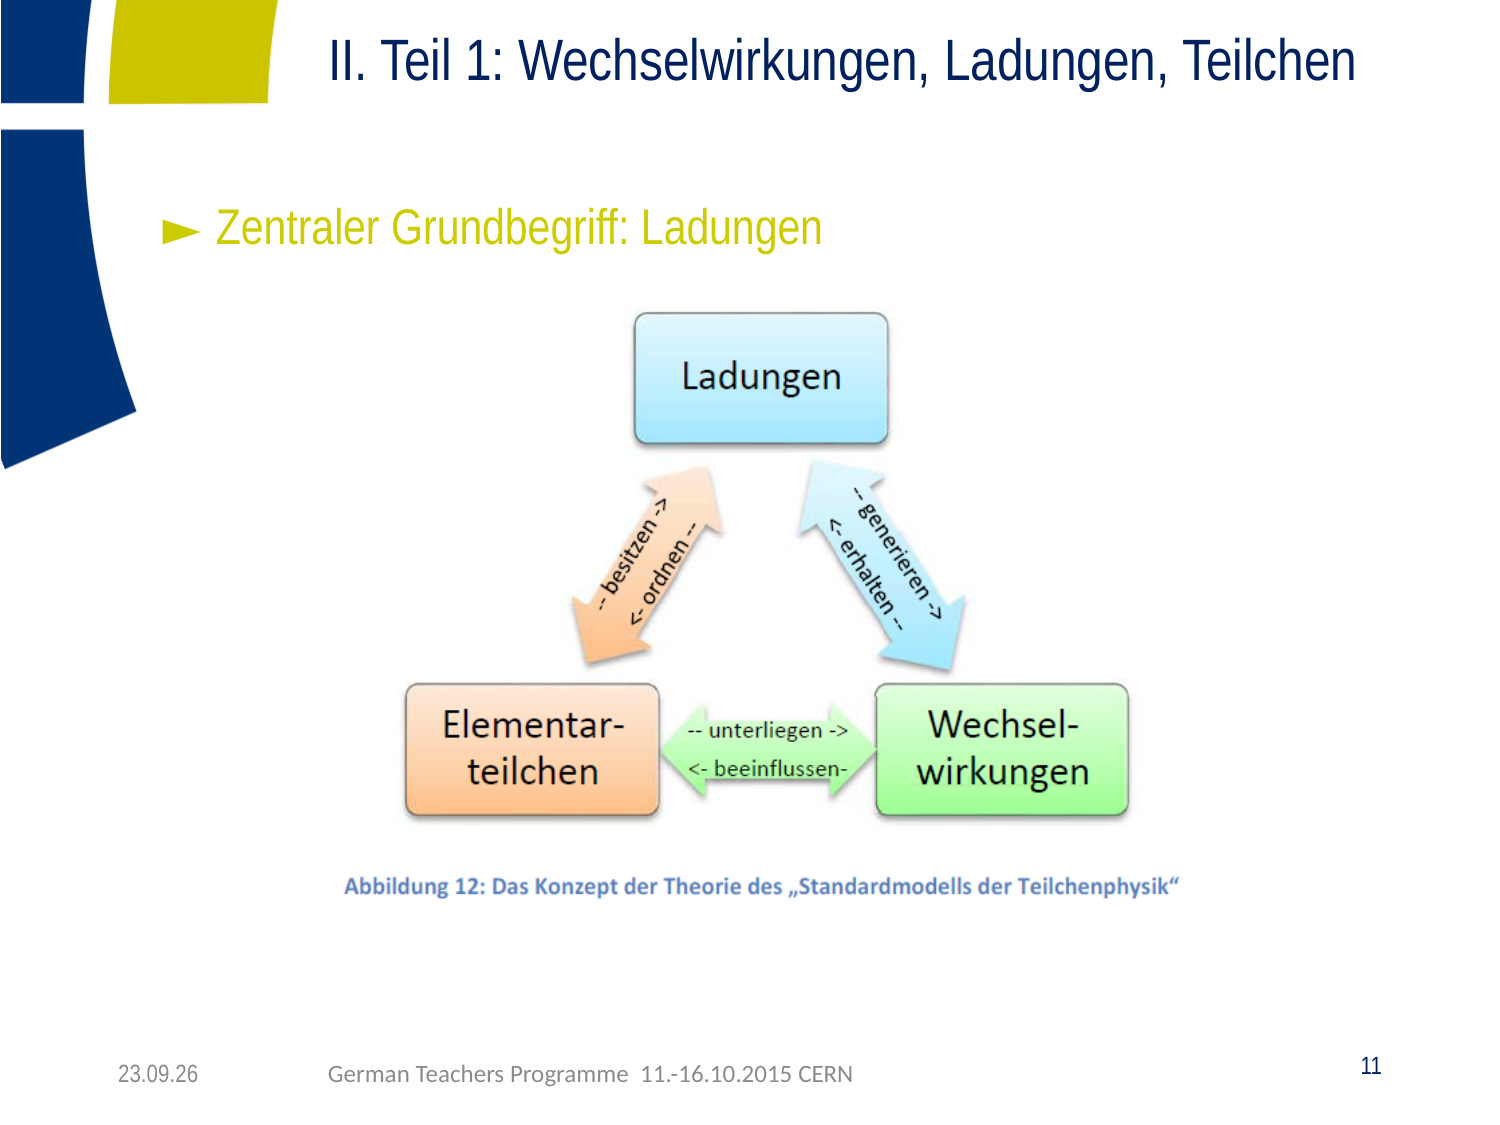

II. Teil 1: Wechselwirkungen, Ladungen, Teilchen
# Zentraler Grundbegriff: Ladungen
German Teachers Programme 11.-16.10.2015 CERN